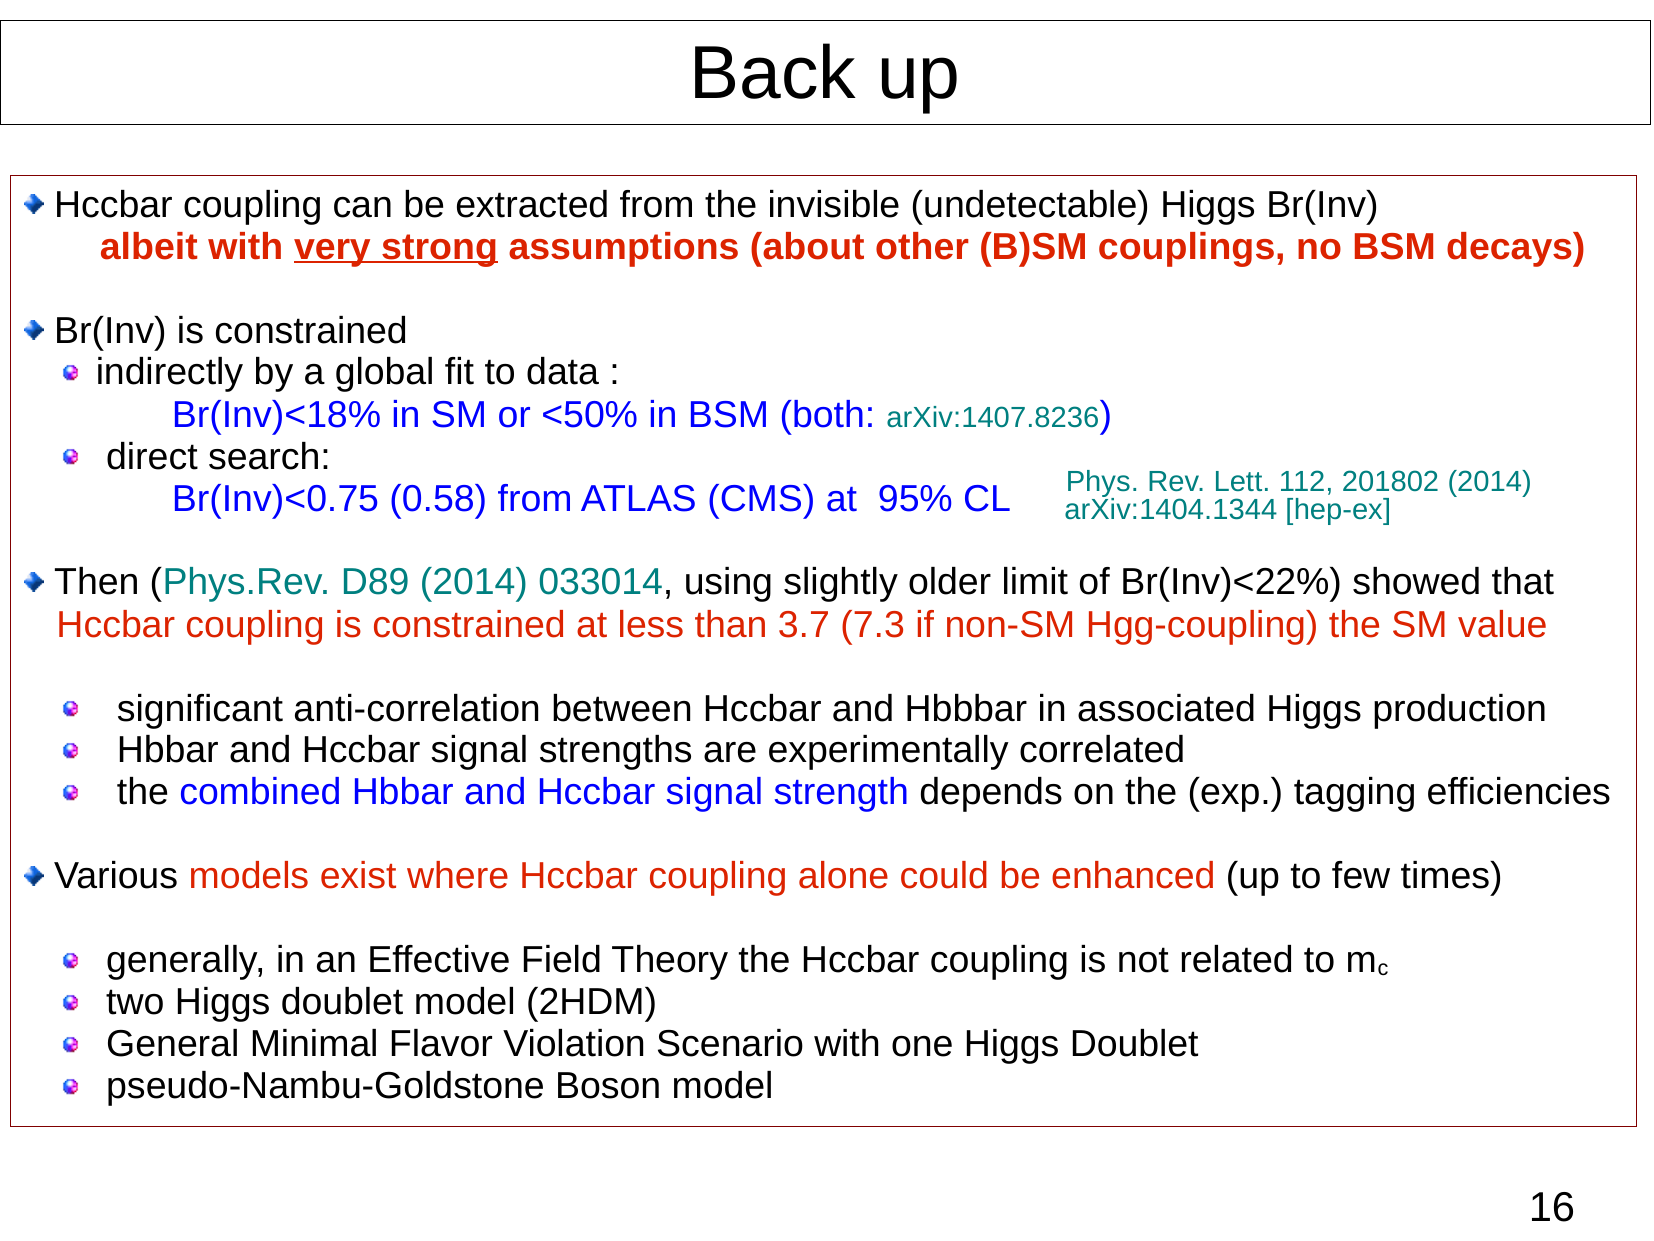

# Back up
 Hccbar coupling can be extracted from the invisible (undetectable) Higgs Br(Inv)
	albeit with very strong assumptions (about other (B)SM couplings, no BSM decays)
 Br(Inv) is constrained
indirectly by a global fit to data :
 Br(Inv)<18% in SM or <50% in BSM (both: arXiv:1407.8236)
 direct search:
 Br(Inv)<0.75 (0.58) from ATLAS (CMS) at 95% CL
 Then (Phys.Rev. D89 (2014) 033014, using slightly older limit of Br(Inv)<22%) showed that
 Hccbar coupling is constrained at less than 3.7 (7.3 if non-SM Hgg-coupling) the SM value
 significant anti-correlation between Hccbar and Hbbbar in associated Higgs production
 Hbbar and Hccbar signal strengths are experimentally correlated
 the combined Hbbar and Hccbar signal strength depends on the (exp.) tagging efficiencies
 Various models exist where Hccbar coupling alone could be enhanced (up to few times)
 generally, in an Effective Field Theory the Hccbar coupling is not related to mc
 two Higgs doublet model (2HDM)
 General Minimal Flavor Violation Scenario with one Higgs Doublet
 pseudo-Nambu-Goldstone Boson model
Phys. Rev. Lett. 112, 201802 (2014)
arXiv:1404.1344 [hep-ex]